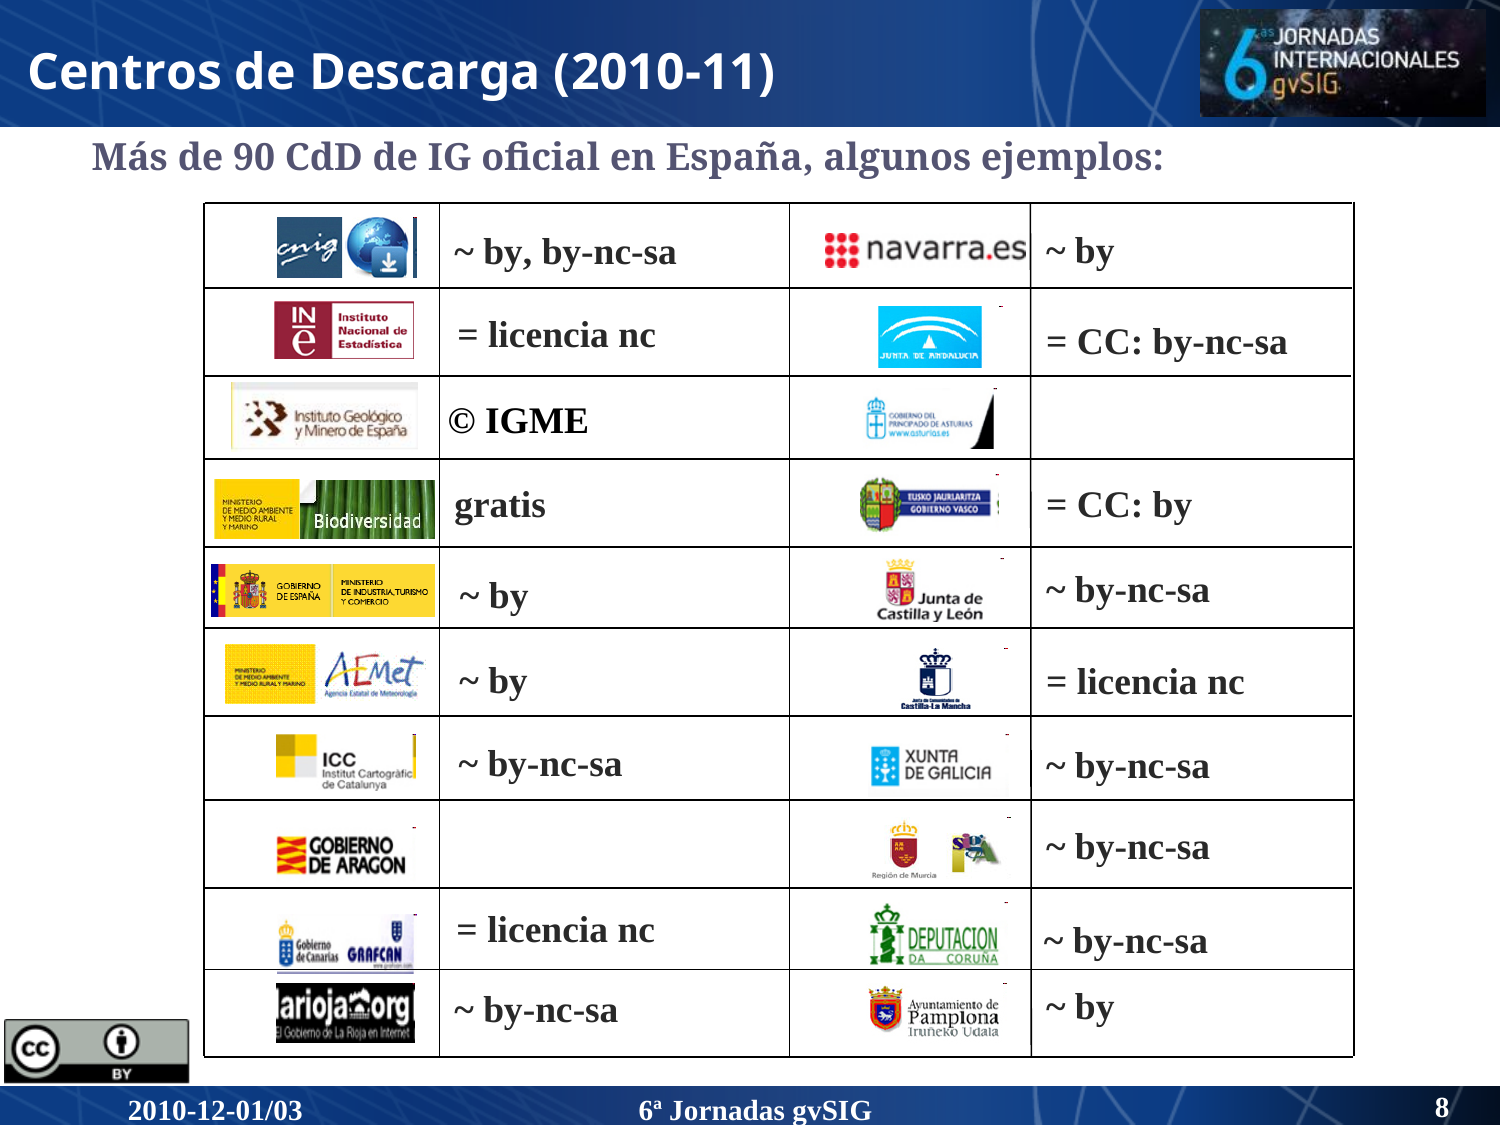

# Centros de Descarga (2010-11)
Más de 90 CdD de IG oficial en España, algunos ejemplos:
~ by
~ by, by-nc-sa
= licencia nc
= CC: by-nc-sa
© IGME
gratis
= CC: by
~ by-nc-sa
~ by
~ by
= licencia nc
~ by-nc-sa
~ by-nc-sa
~ by-nc-sa
= licencia nc
~ by-nc-sa
~ by
~ by-nc-sa